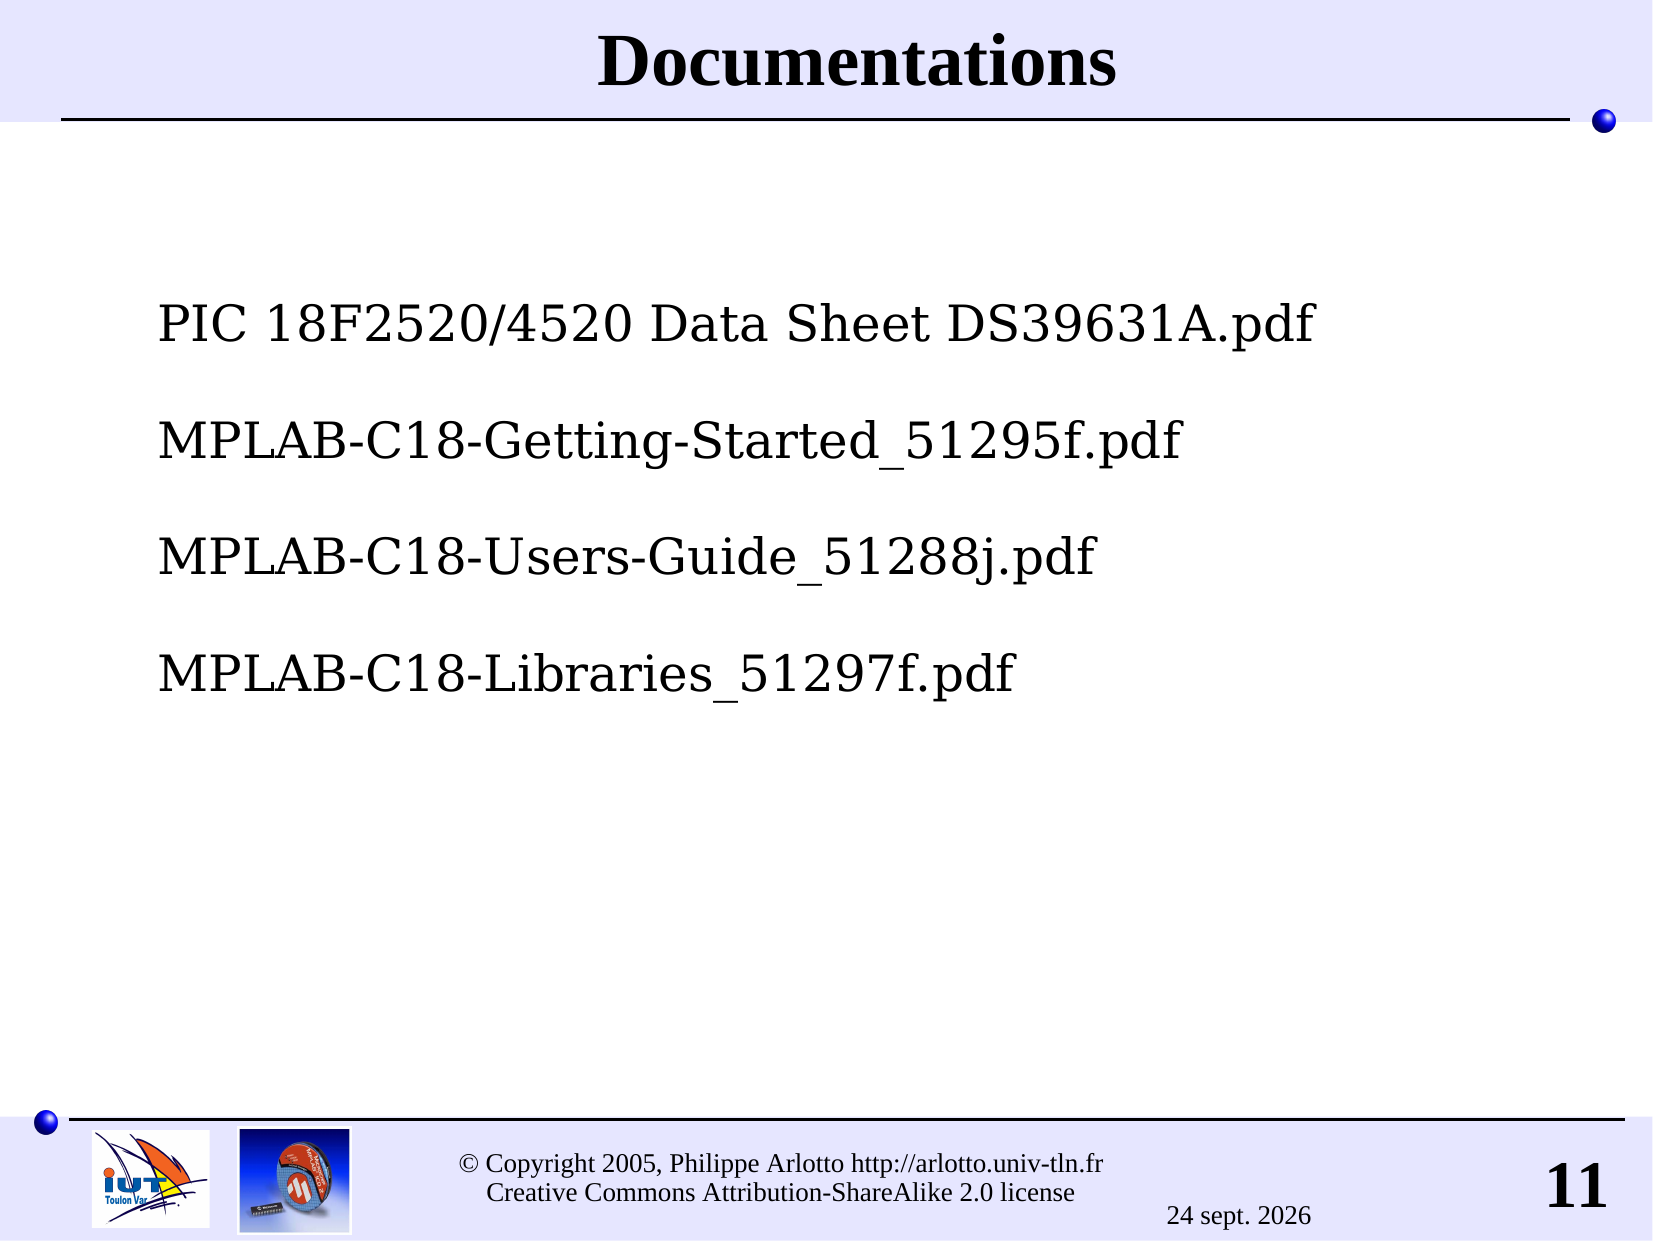

# Documentations
PIC 18F2520/4520 Data Sheet DS39631A.pdf
MPLAB-C18-Getting-Started_51295f.pdf
MPLAB-C18-Users-Guide_51288j.pdf
MPLAB-C18-Libraries_51297f.pdf